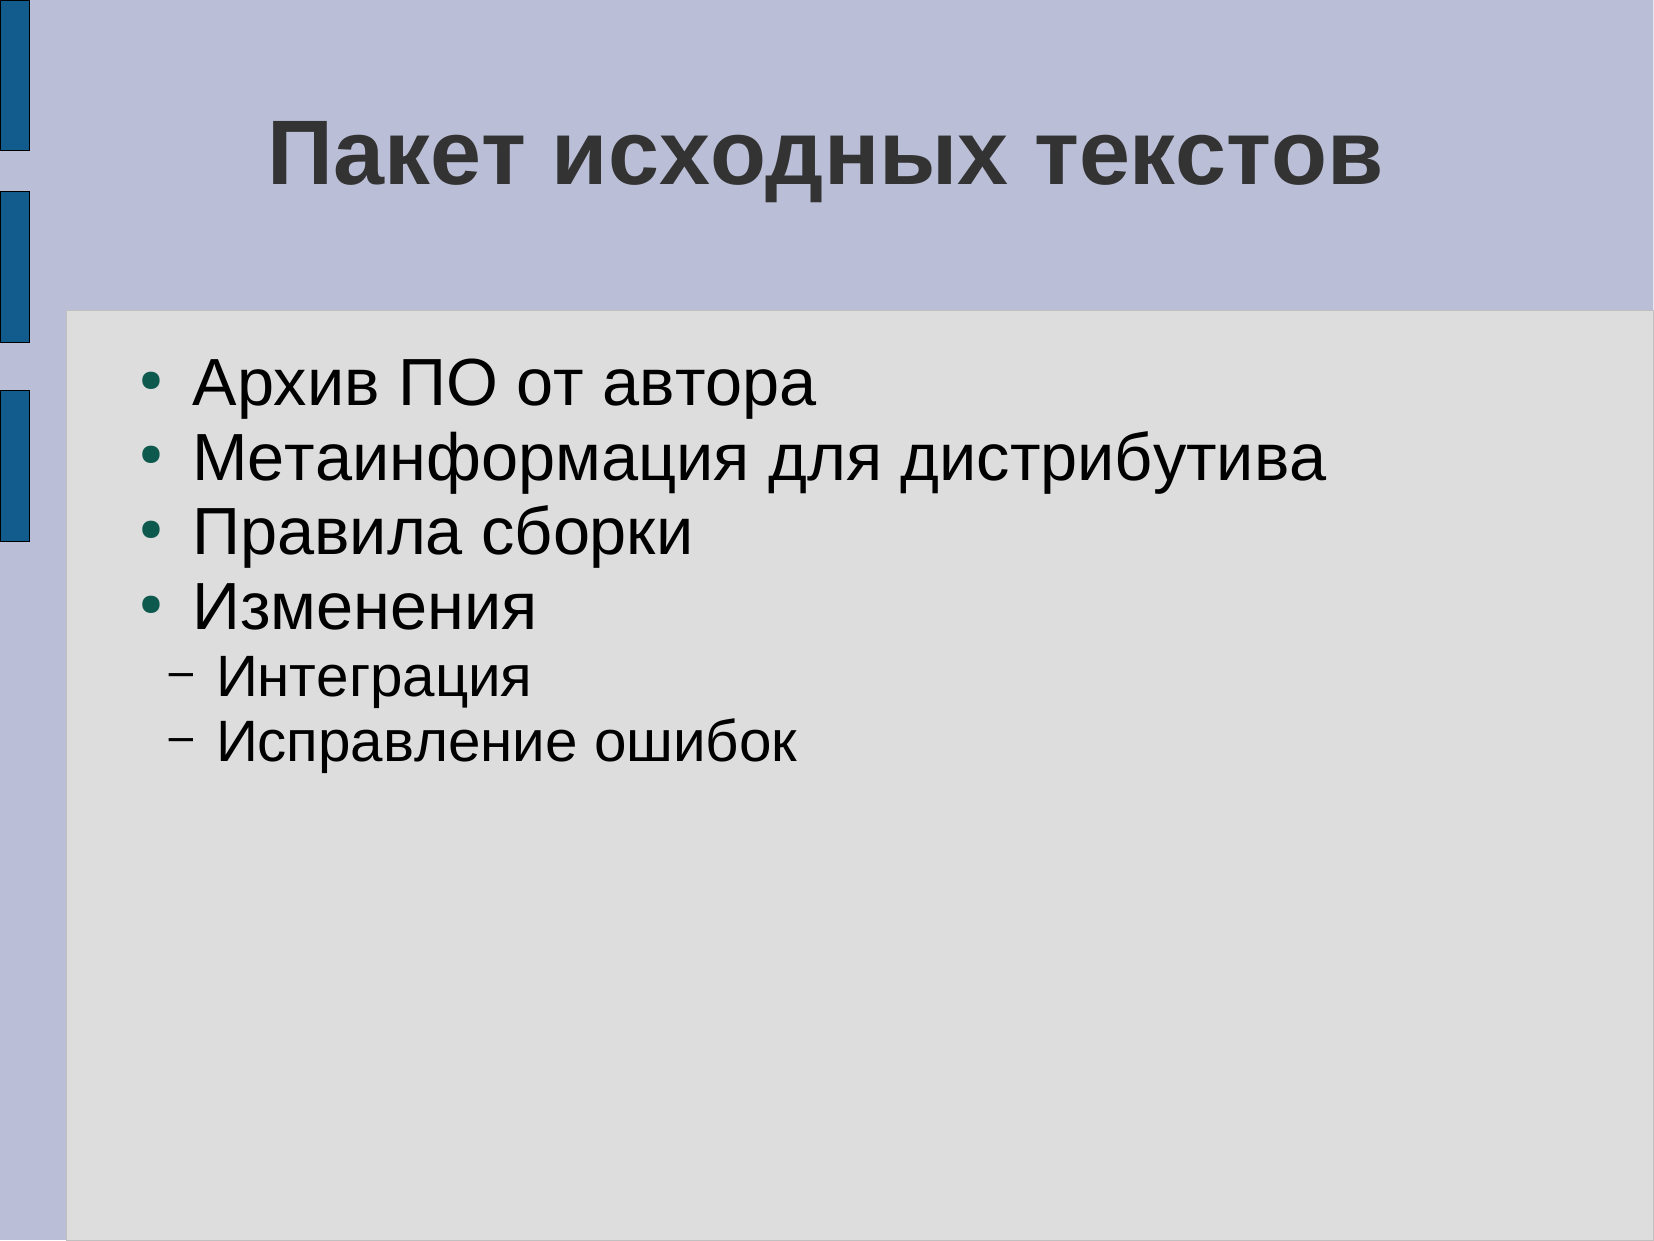

# Пакет исходных текстов
Архив ПО от автора
Метаинформация для дистрибутива
Правила сборки
Изменения
Интеграция
Исправление ошибок